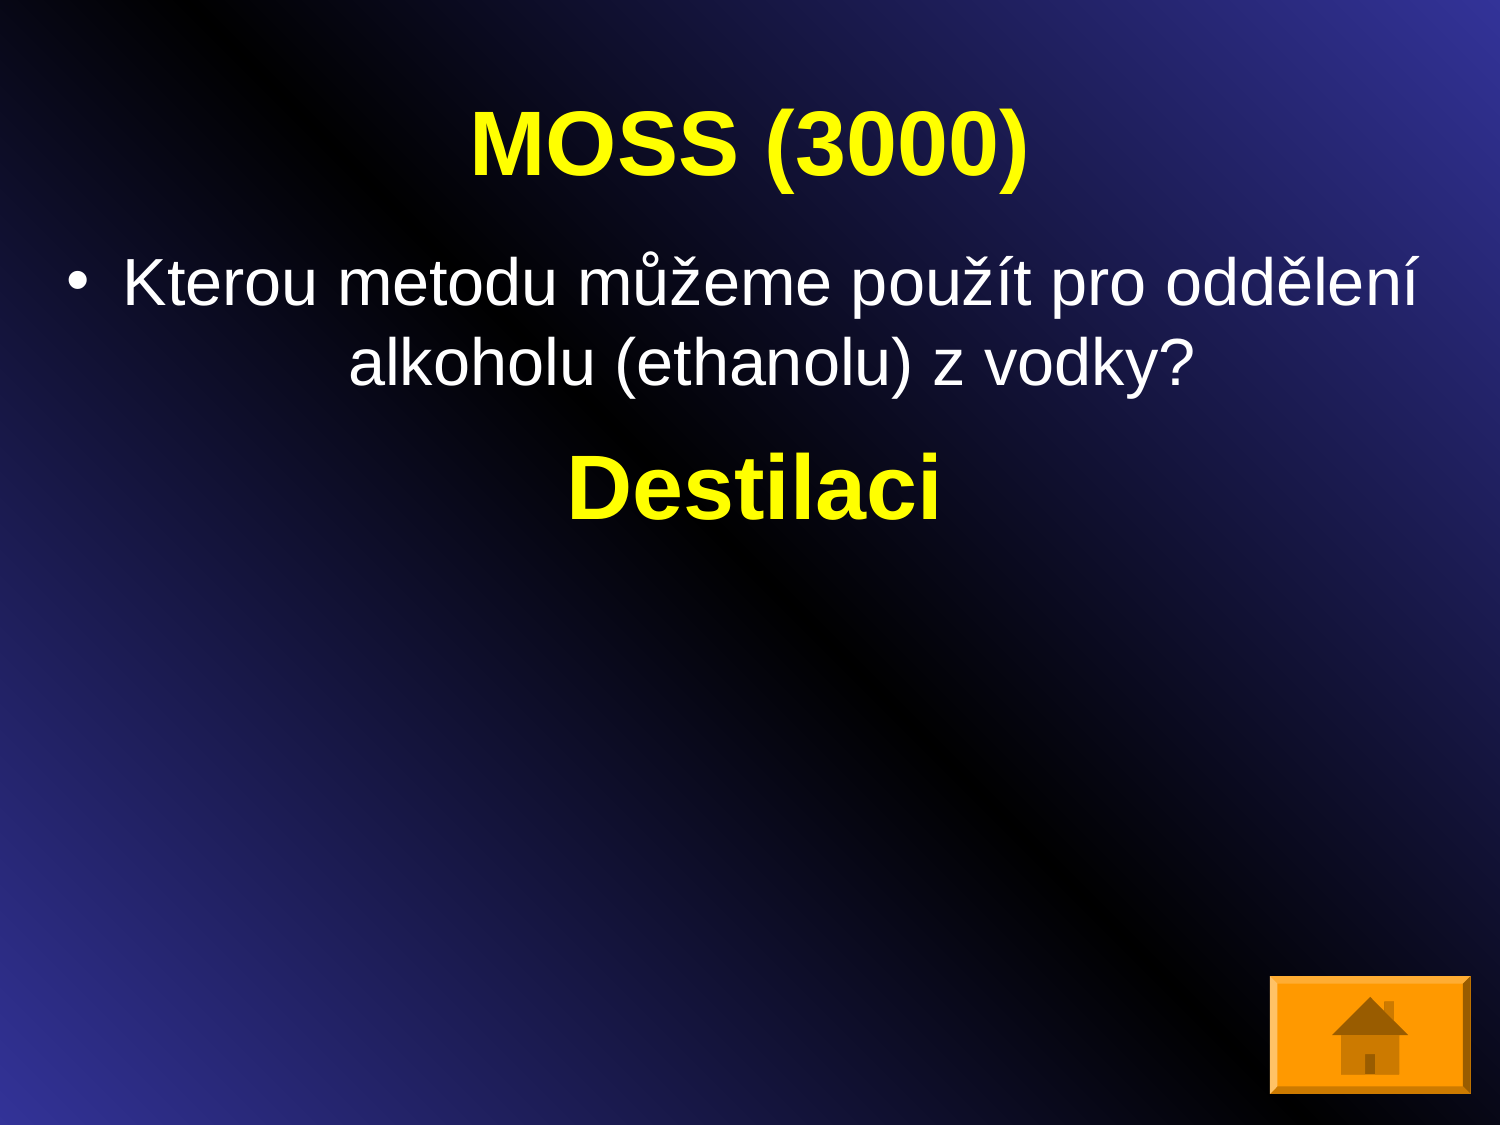

# MOSS (3000)
Kterou metodu můžeme použít pro oddělení alkoholu (ethanolu) z vodky?
Destilaci